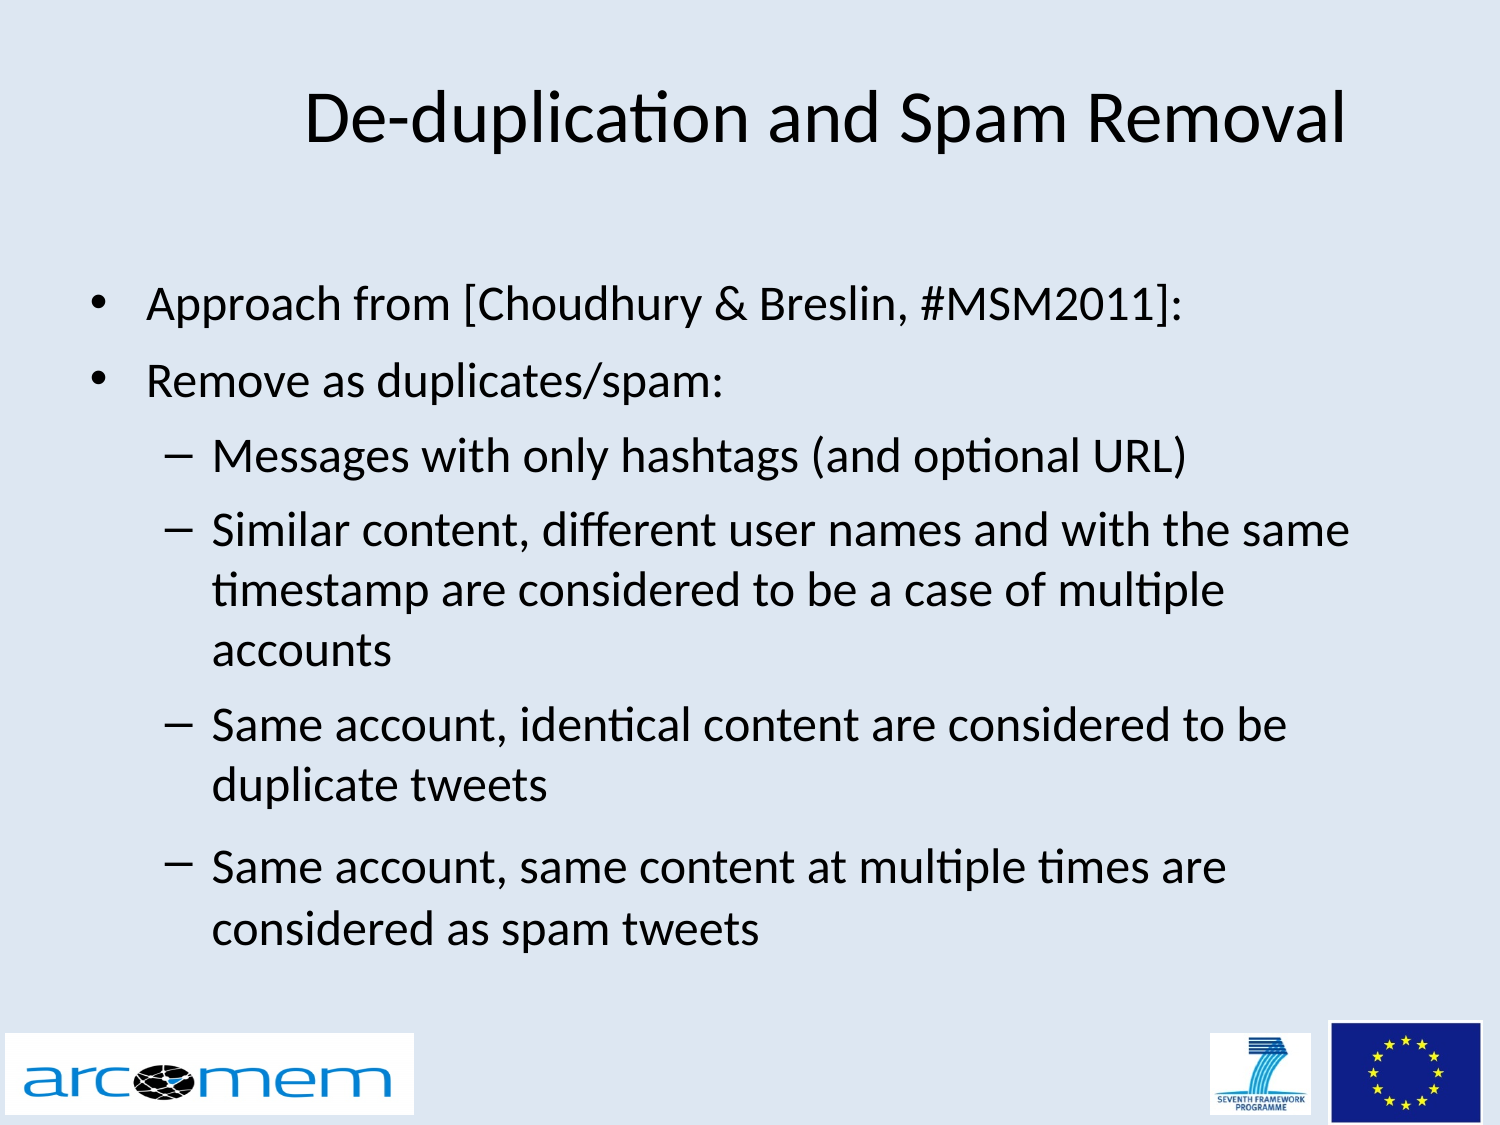

# De-duplication and Spam Removal
Approach from [Choudhury & Breslin, #MSM2011]:
Remove as duplicates/spam:
Messages with only hashtags (and optional URL)
Similar content, different user names and with the same timestamp are considered to be a case of multiple accounts
Same account, identical content are considered to be duplicate tweets
Same account, same content at multiple times are considered as spam tweets